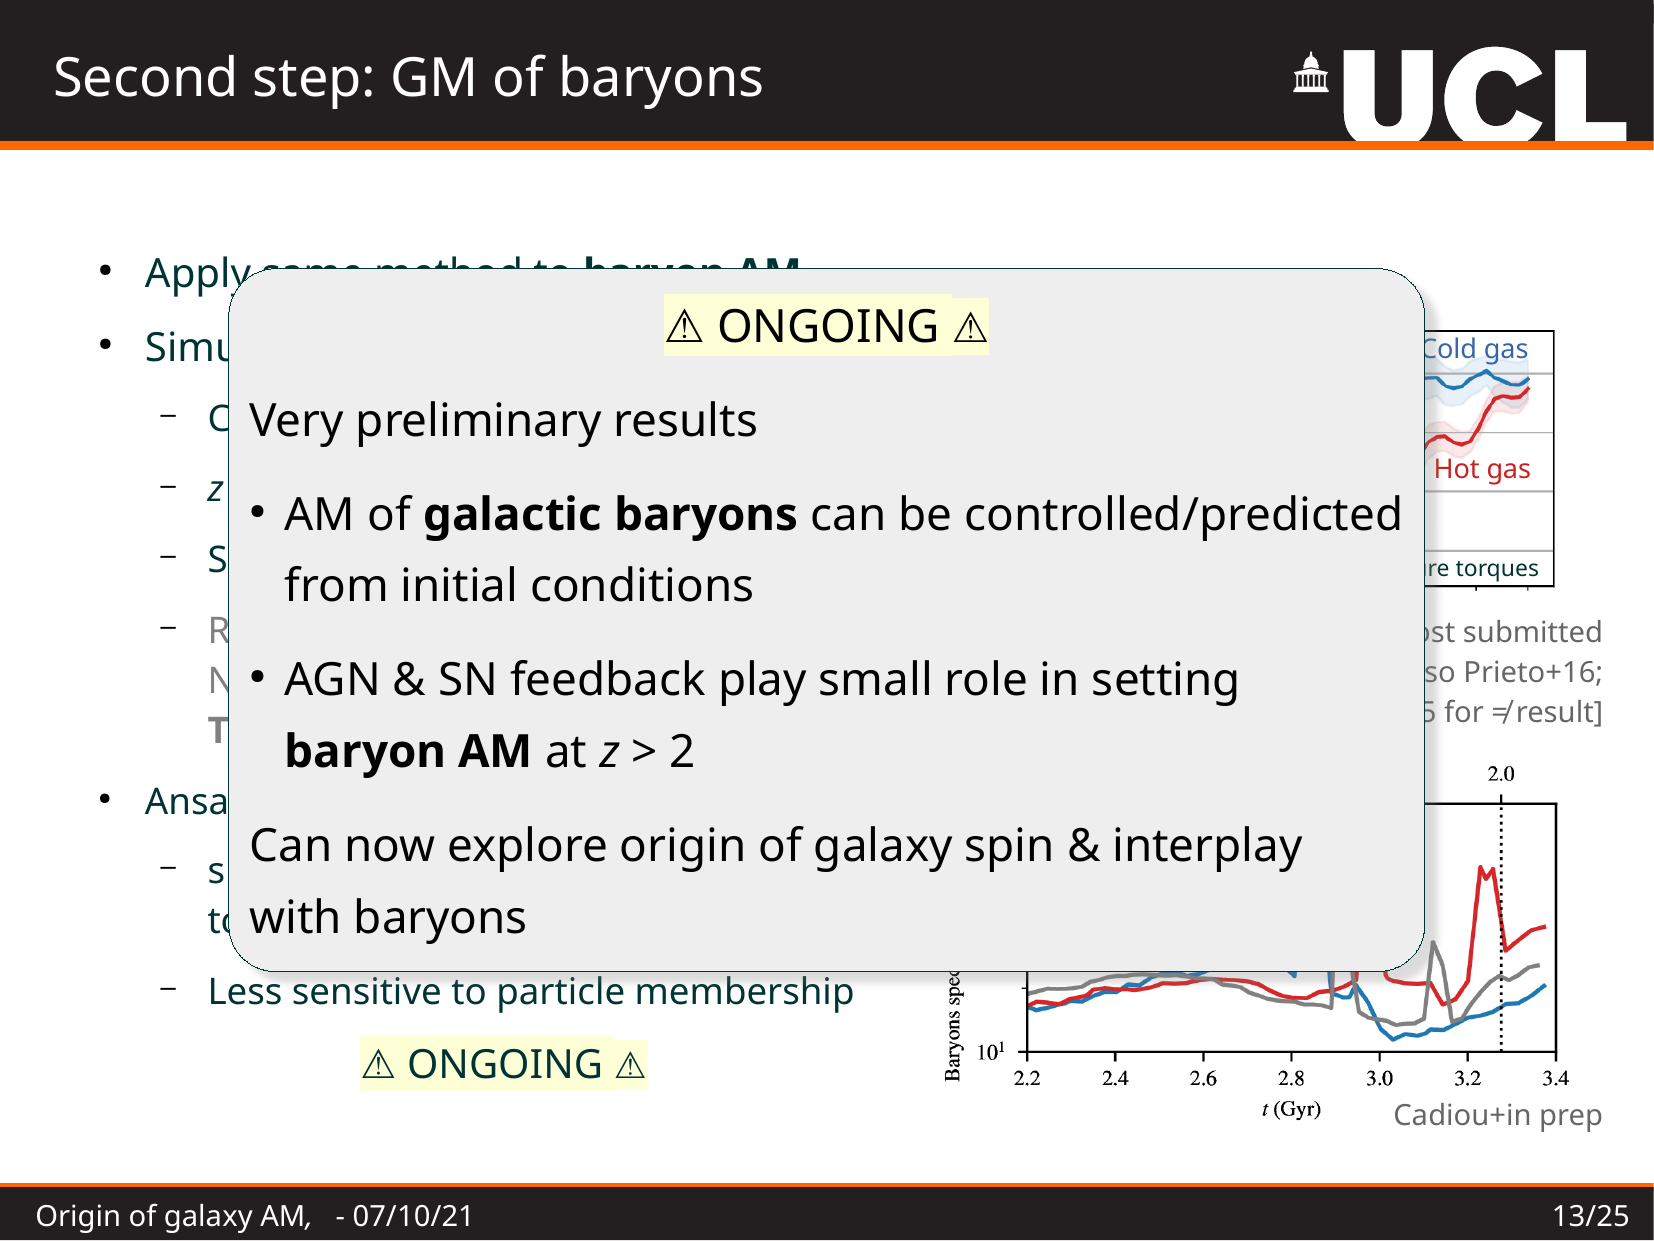

# Second step: GM of baryons
Apply same method to baryon AM
Simulations (9Mh @ DiRAC):
Cosmological hydro Δx = 35pc
z ≥ 2, M200c = 10¹²M☉
SF + AGN & SN feedback
RAMSES, Teyssier+02
New Horizon model, Dubois+21
Tracer particles, Cadiou+19
Ansatz: accreted gas is…
slowed down by pressure gradients
torqued down by grav. torques
Less sensitive to particle membership
⚠ ONGOING ⚠
⚠ ONGOING ⚠
Very preliminary results
AM of galactic baryons can be controlled/predicted
from initial conditions
AGN & SN feedback play small role in setting
baryon AM at z > 2
Can now explore origin of galaxy spin & interplay
with baryons
Cold gas
Dominated by grav torques
Hot gas
Dominated by pressure torques
Cadiou+almost submitted
[see also Prieto+16; Danovich+15 for ≠ result]
Cadiou+in prep
03 September 2021
13